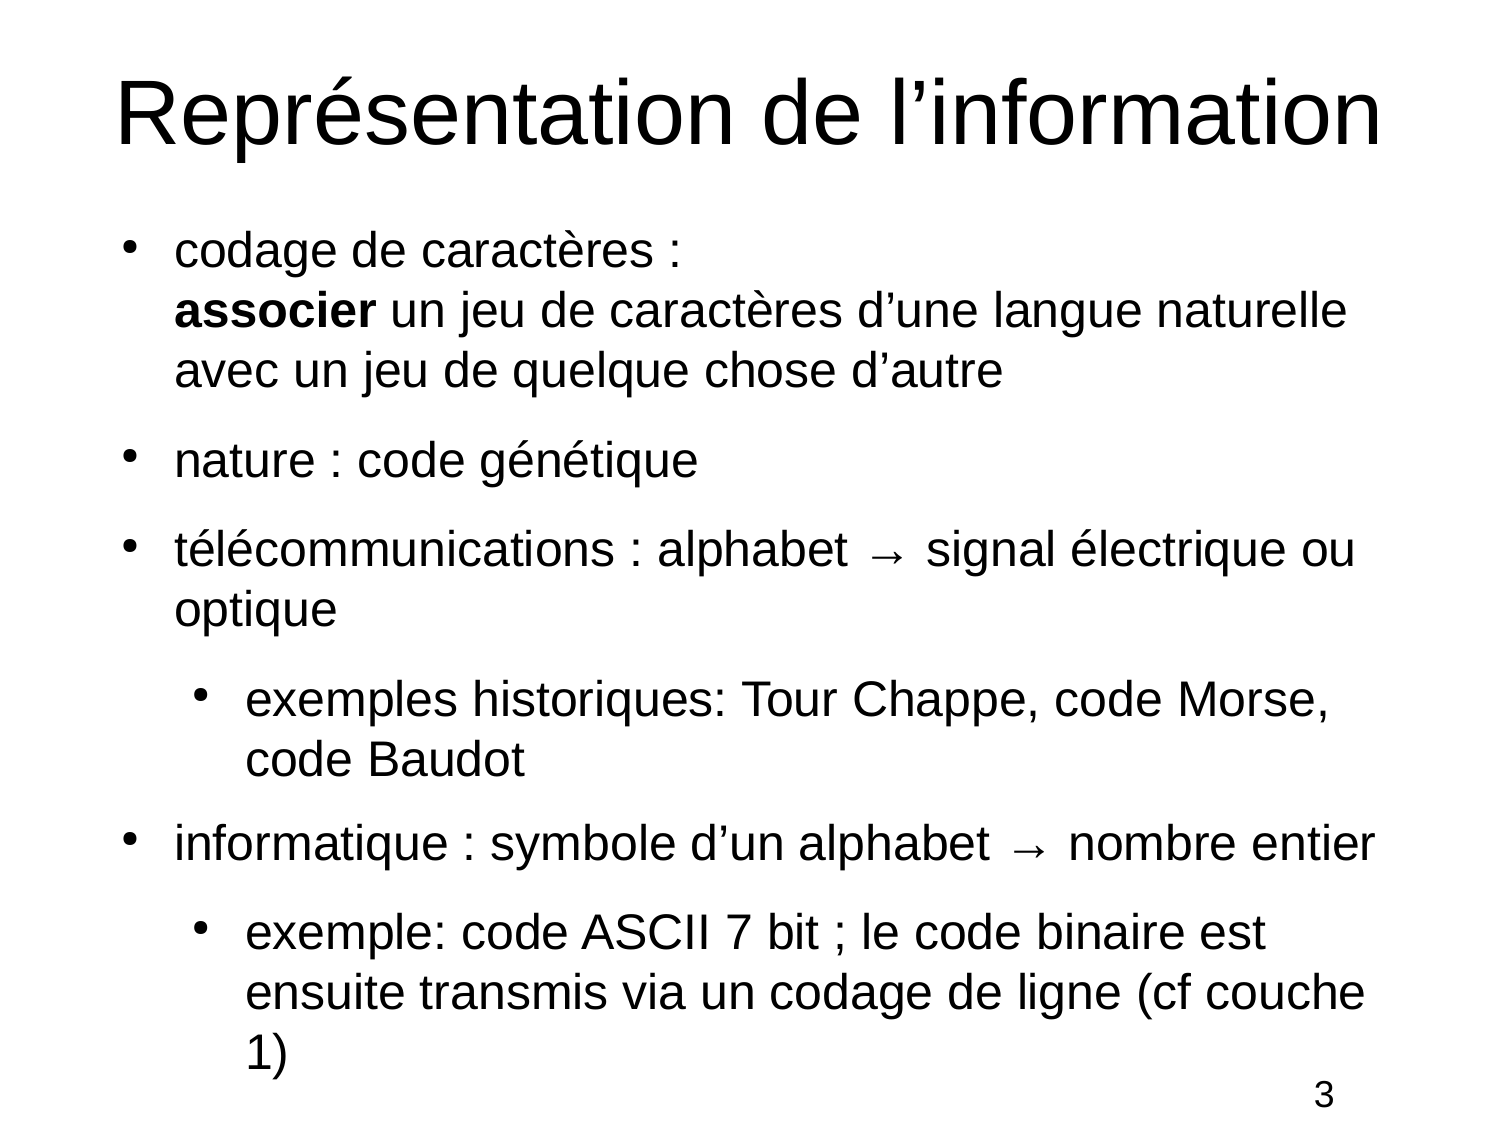

# Représentation de l’information
codage de caractères :
associer un jeu de caractères d’une langue naturelle avec un jeu de quelque chose d’autre
nature : code génétique
télécommunications : alphabet → signal électrique ou optique
exemples historiques: Tour Chappe, code Morse, code Baudot
informatique : symbole d’un alphabet → nombre entier
exemple: code ASCII 7 bit ; le code binaire est ensuite transmis via un codage de ligne (cf couche 1)